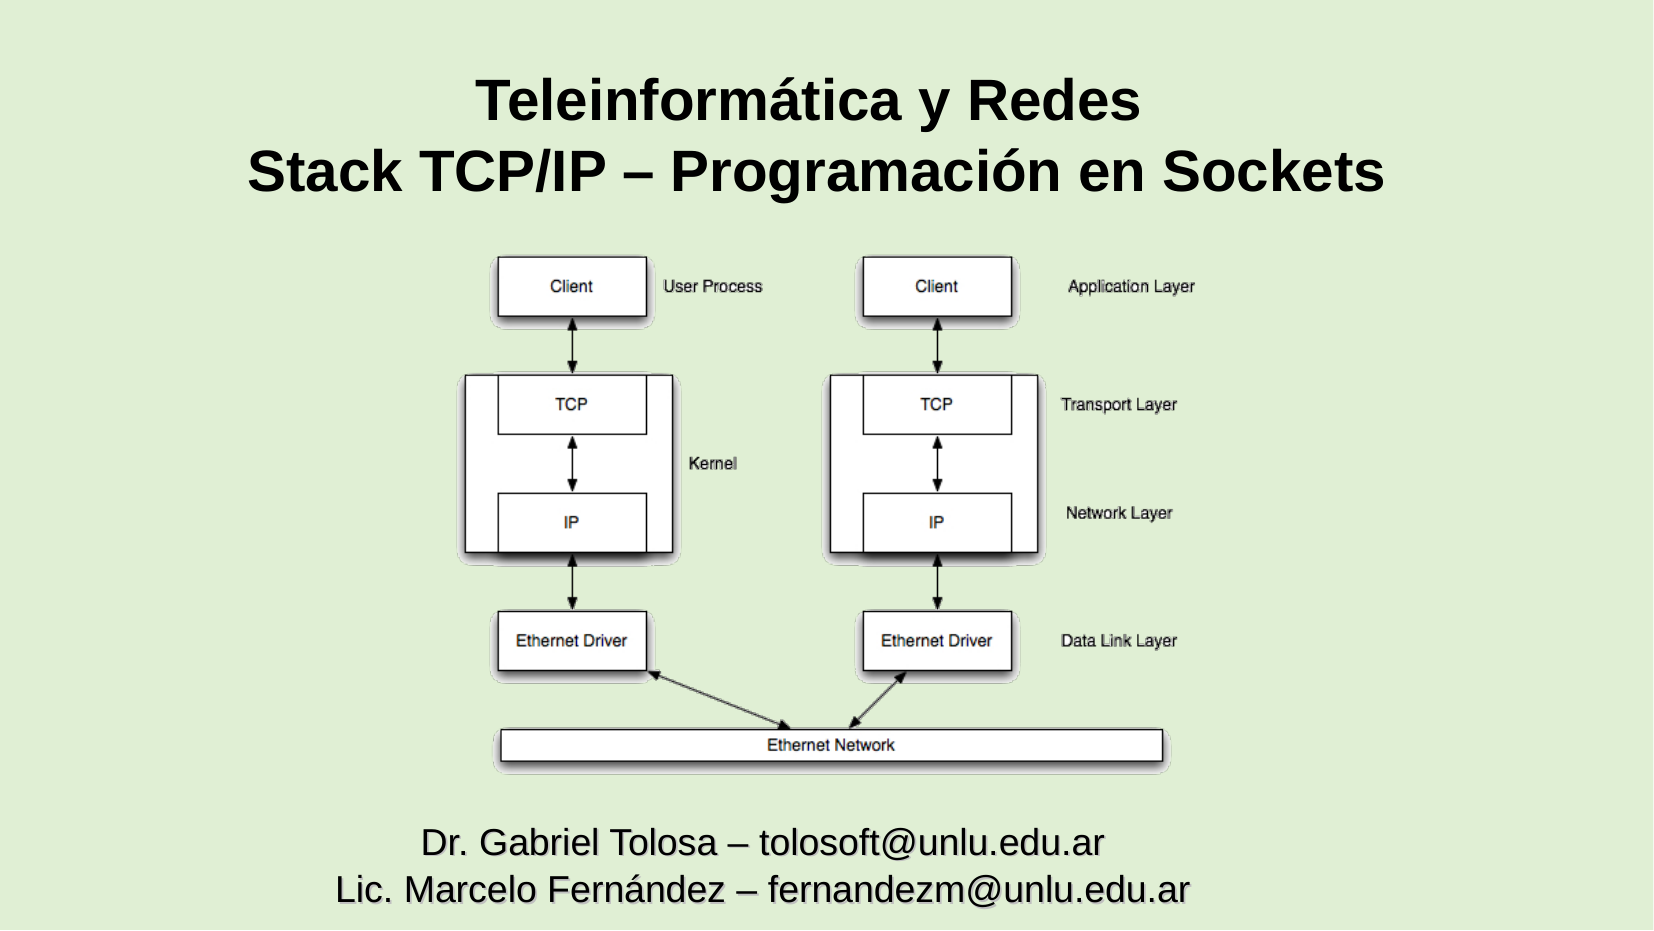

Teleinformática y Redes
Stack TCP/IP – Programación en Sockets
Dr. Gabriel Tolosa – tolosoft@unlu.edu.ar
Lic. Marcelo Fernández – fernandezm@unlu.edu.ar